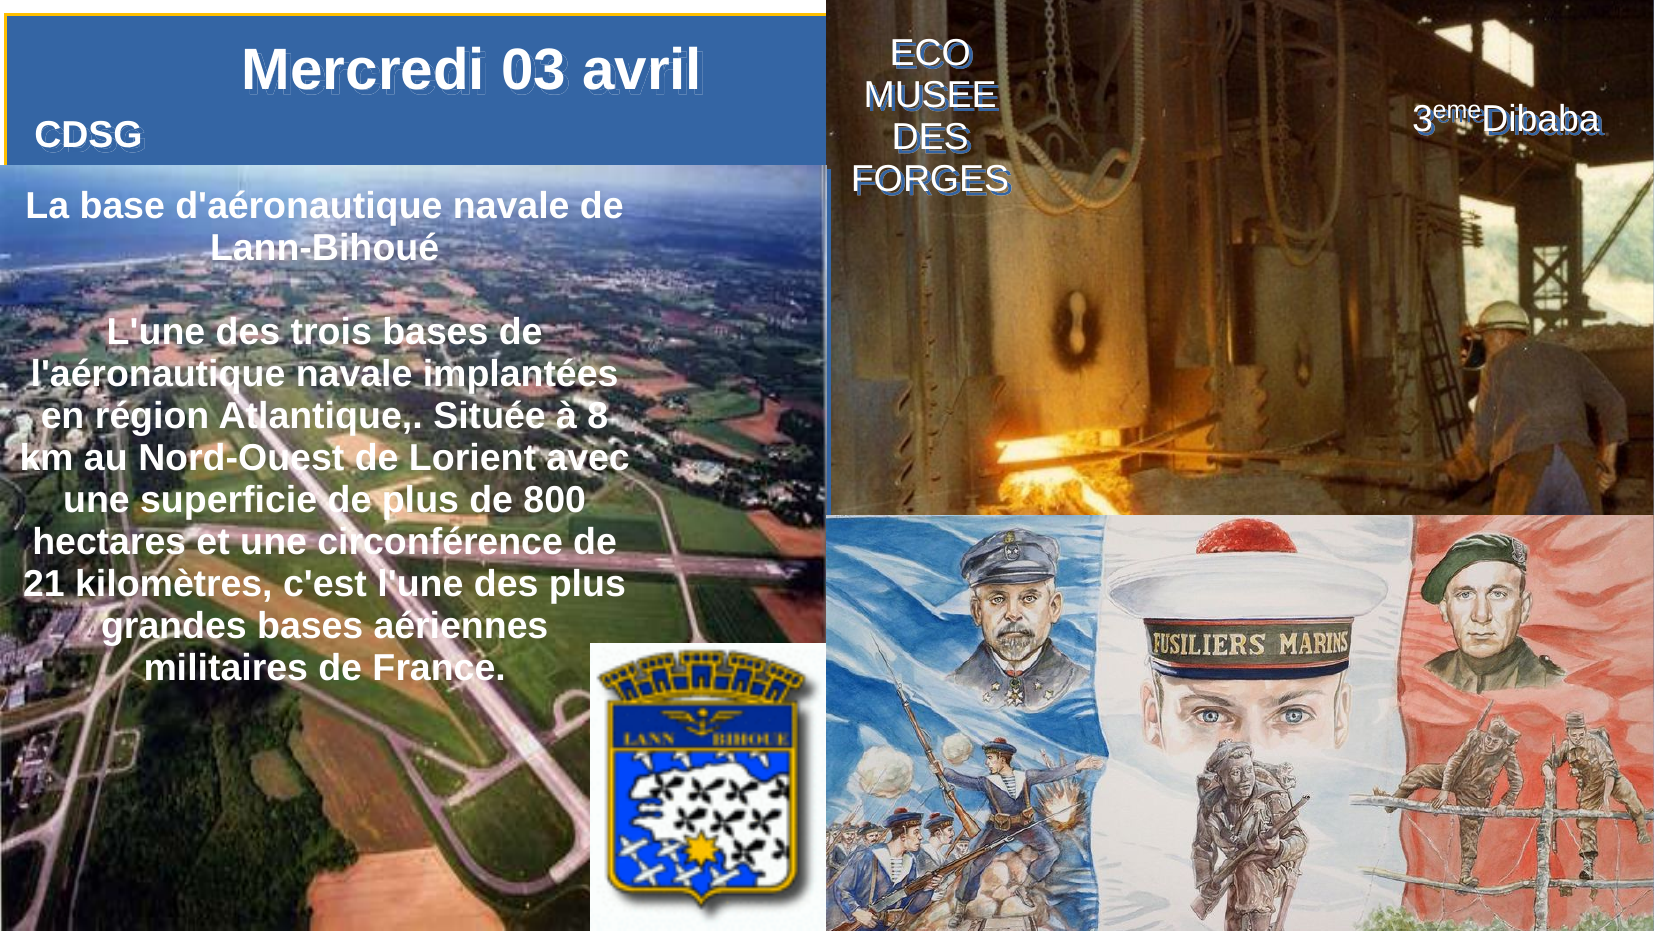

ECO MUSEE DES FORGES
Mercredi 03 avril
3emeDibaba
CDSG
La base d'aéronautique navale de Lann-Bihoué
L'une des trois bases de l'aéronautique navale implantées en région Atlantique,. Située à 8 km au Nord-Ouest de Lorient avec une superficie de plus de 800 hectares et une circonférence de 21 kilomètres, c'est l'une des plus grandes bases aériennes militaires de France.
Crédit image : défense nationale